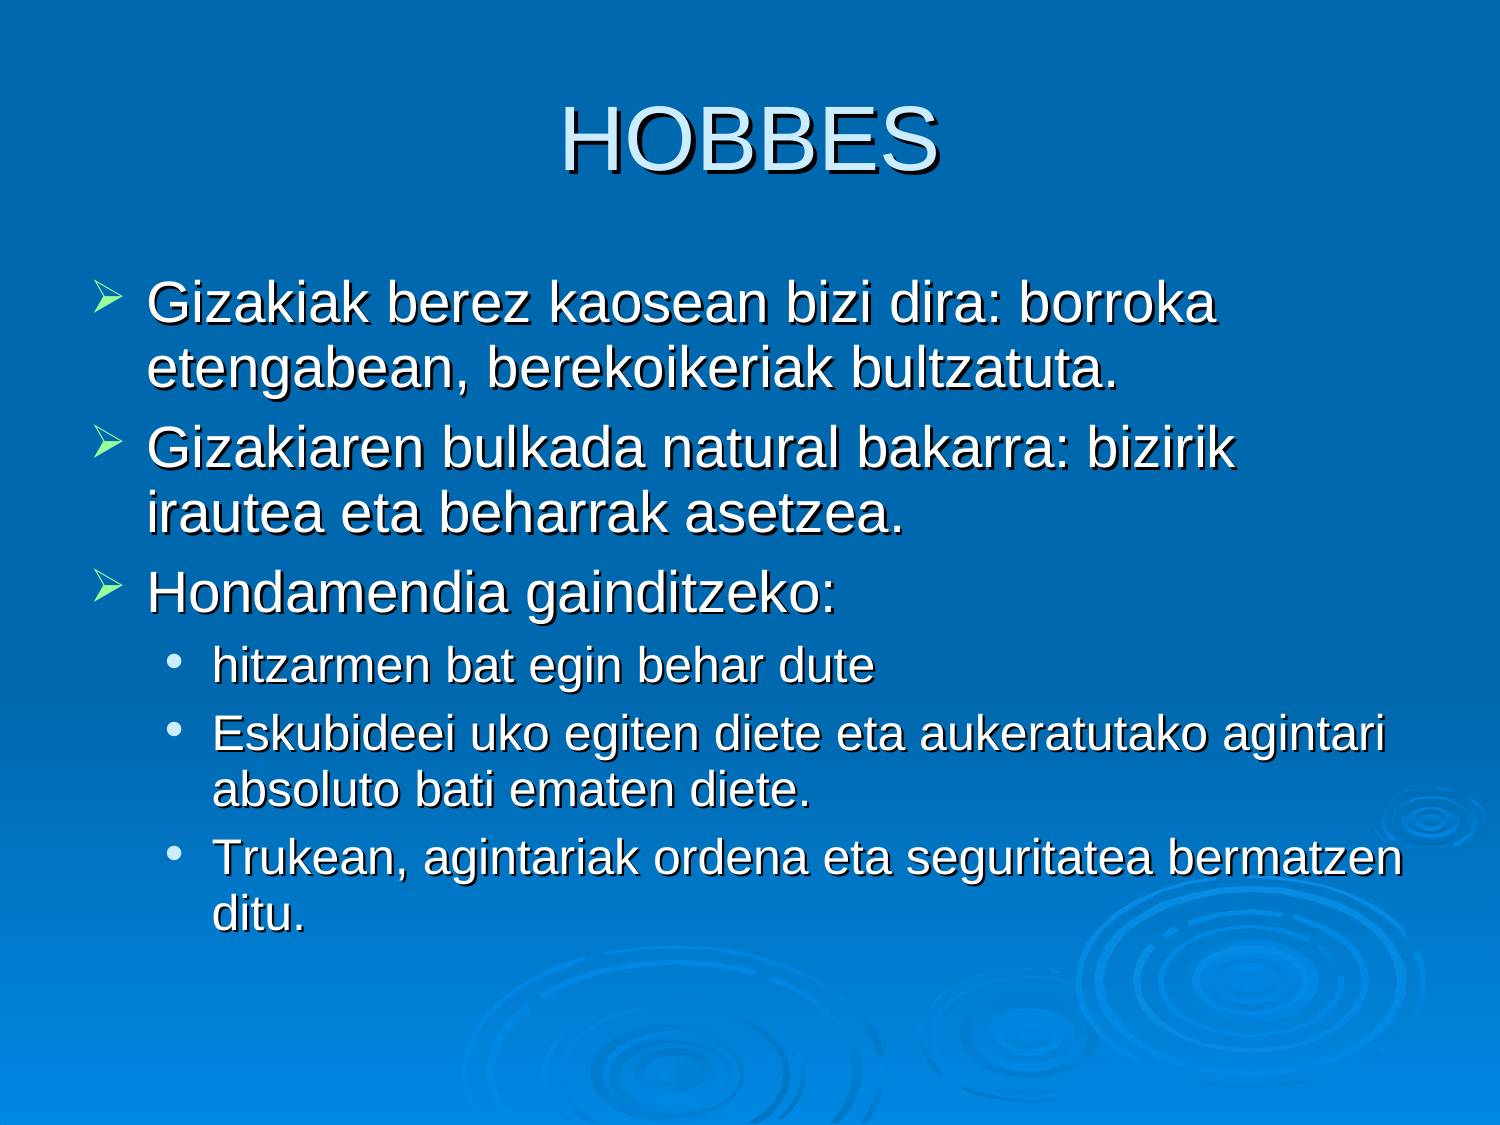

# HOBBES
Gizakiak berez kaosean bizi dira: borroka etengabean, berekoikeriak bultzatuta.
Gizakiaren bulkada natural bakarra: bizirik irautea eta beharrak asetzea.
Hondamendia gainditzeko:
hitzarmen bat egin behar dute
Eskubideei uko egiten diete eta aukeratutako agintari absoluto bati ematen diete.
Trukean, agintariak ordena eta seguritatea bermatzen ditu.